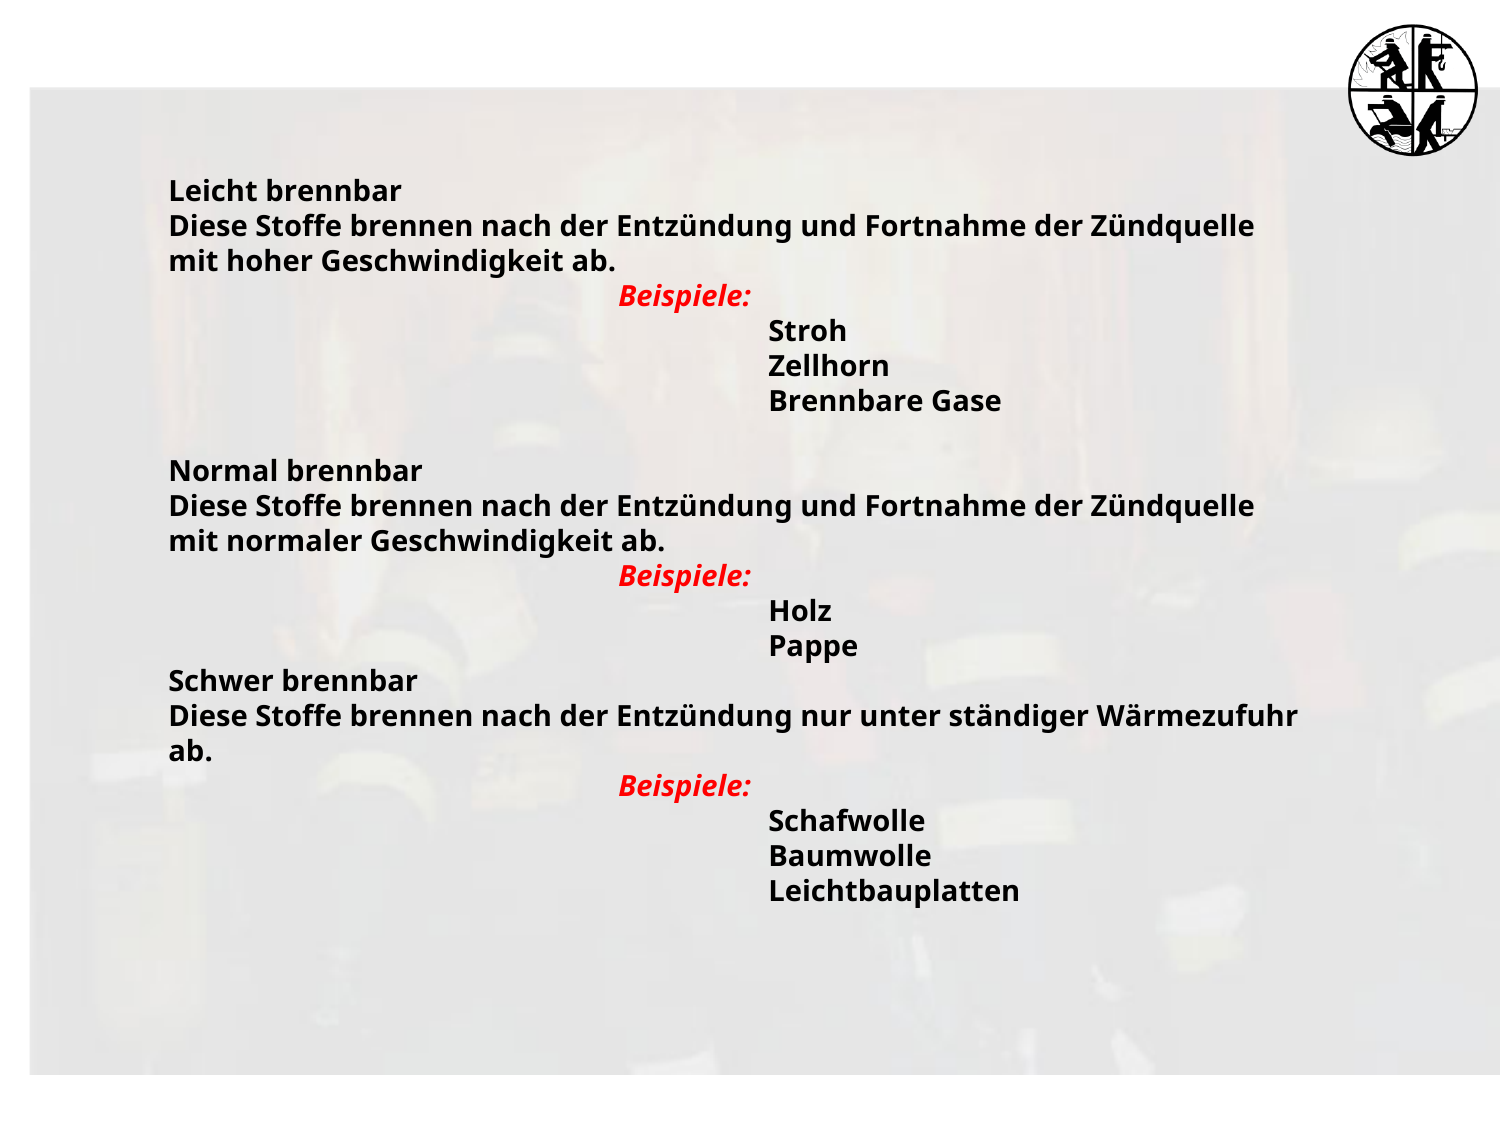

Leicht brennbar
Diese Stoffe brennen nach der Entzündung und Fortnahme der Zündquelle
mit hoher Geschwindigkeit ab.
			Beispiele:
				Stroh
				Zellhorn
				Brennbare Gase
Normal brennbar
Diese Stoffe brennen nach der Entzündung und Fortnahme der Zündquelle
mit normaler Geschwindigkeit ab.
			Beispiele:
				Holz
				Pappe
Schwer brennbar
Diese Stoffe brennen nach der Entzündung nur unter ständiger Wärmezufuhr
ab.
			Beispiele:
				Schafwolle
				Baumwolle
				Leichtbauplatten